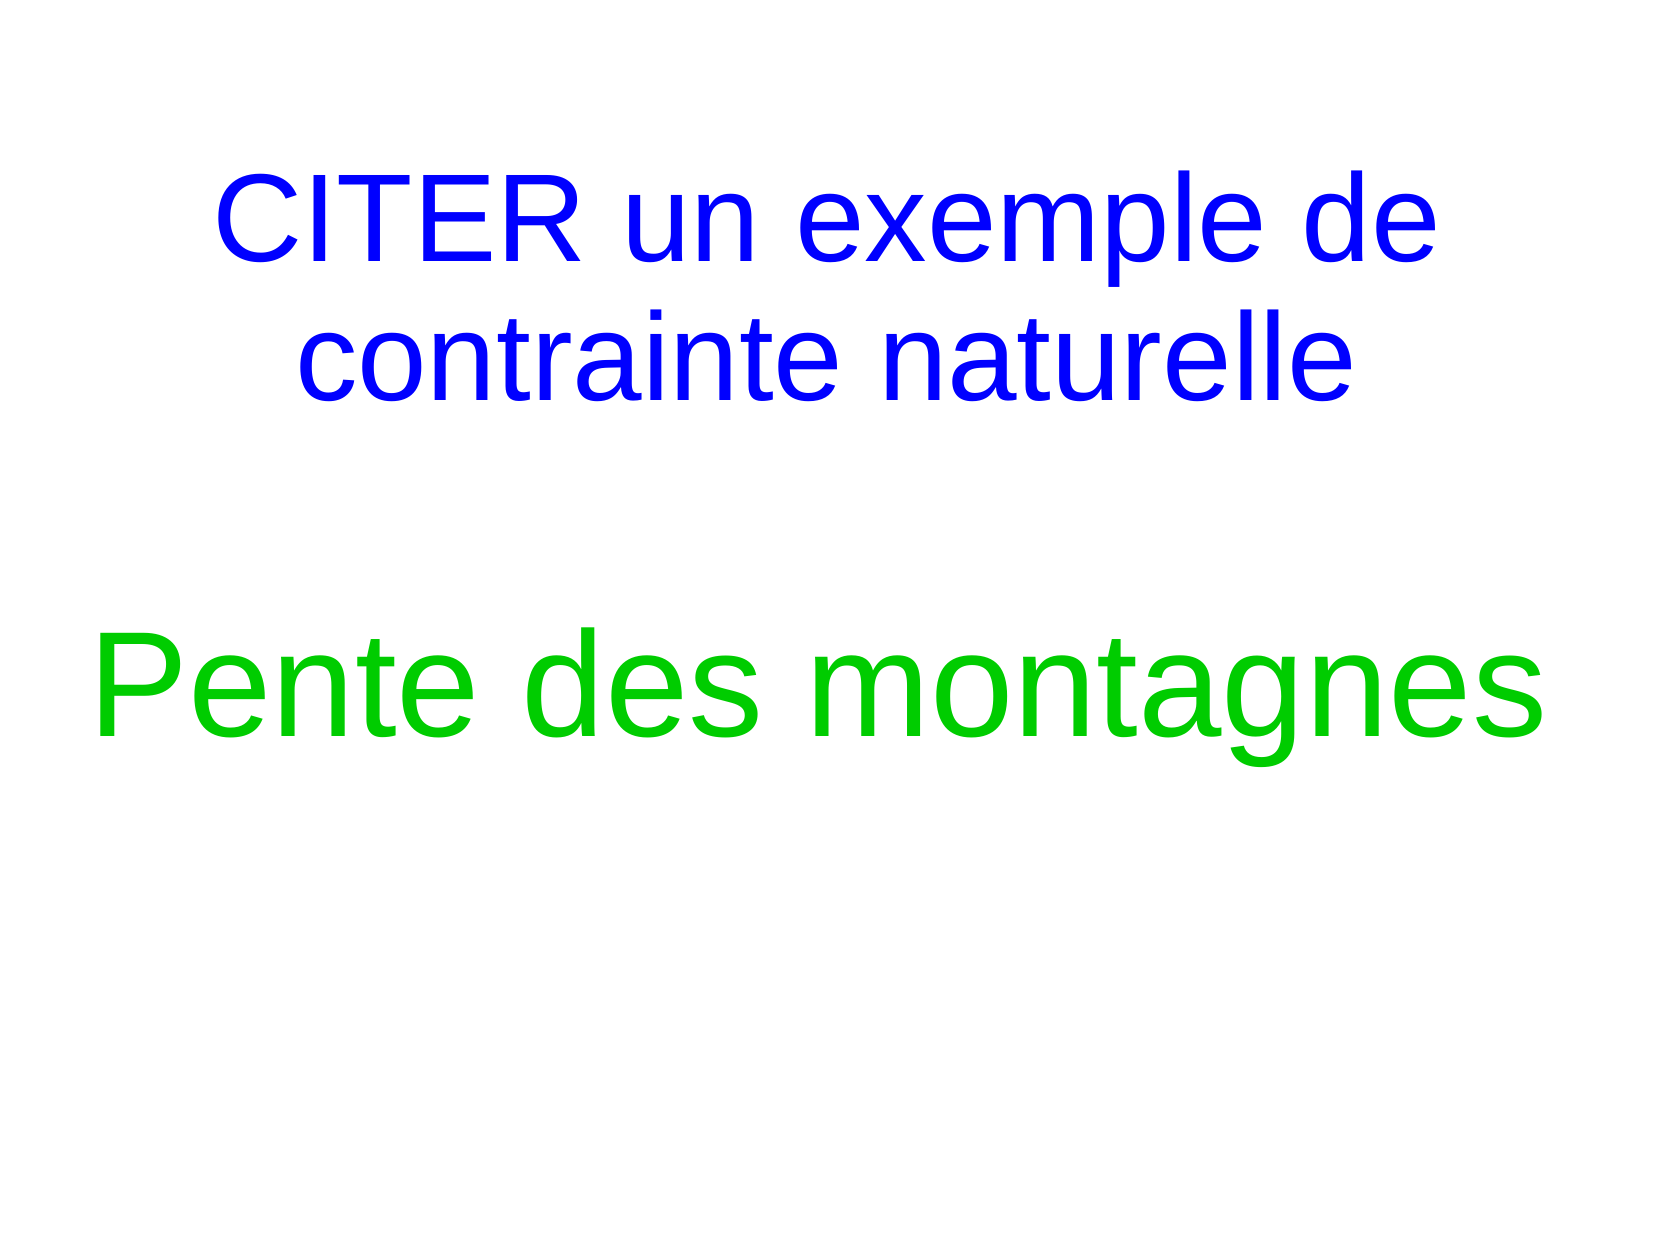

CITER un exemple de contrainte naturelle
# Pente des montagnes